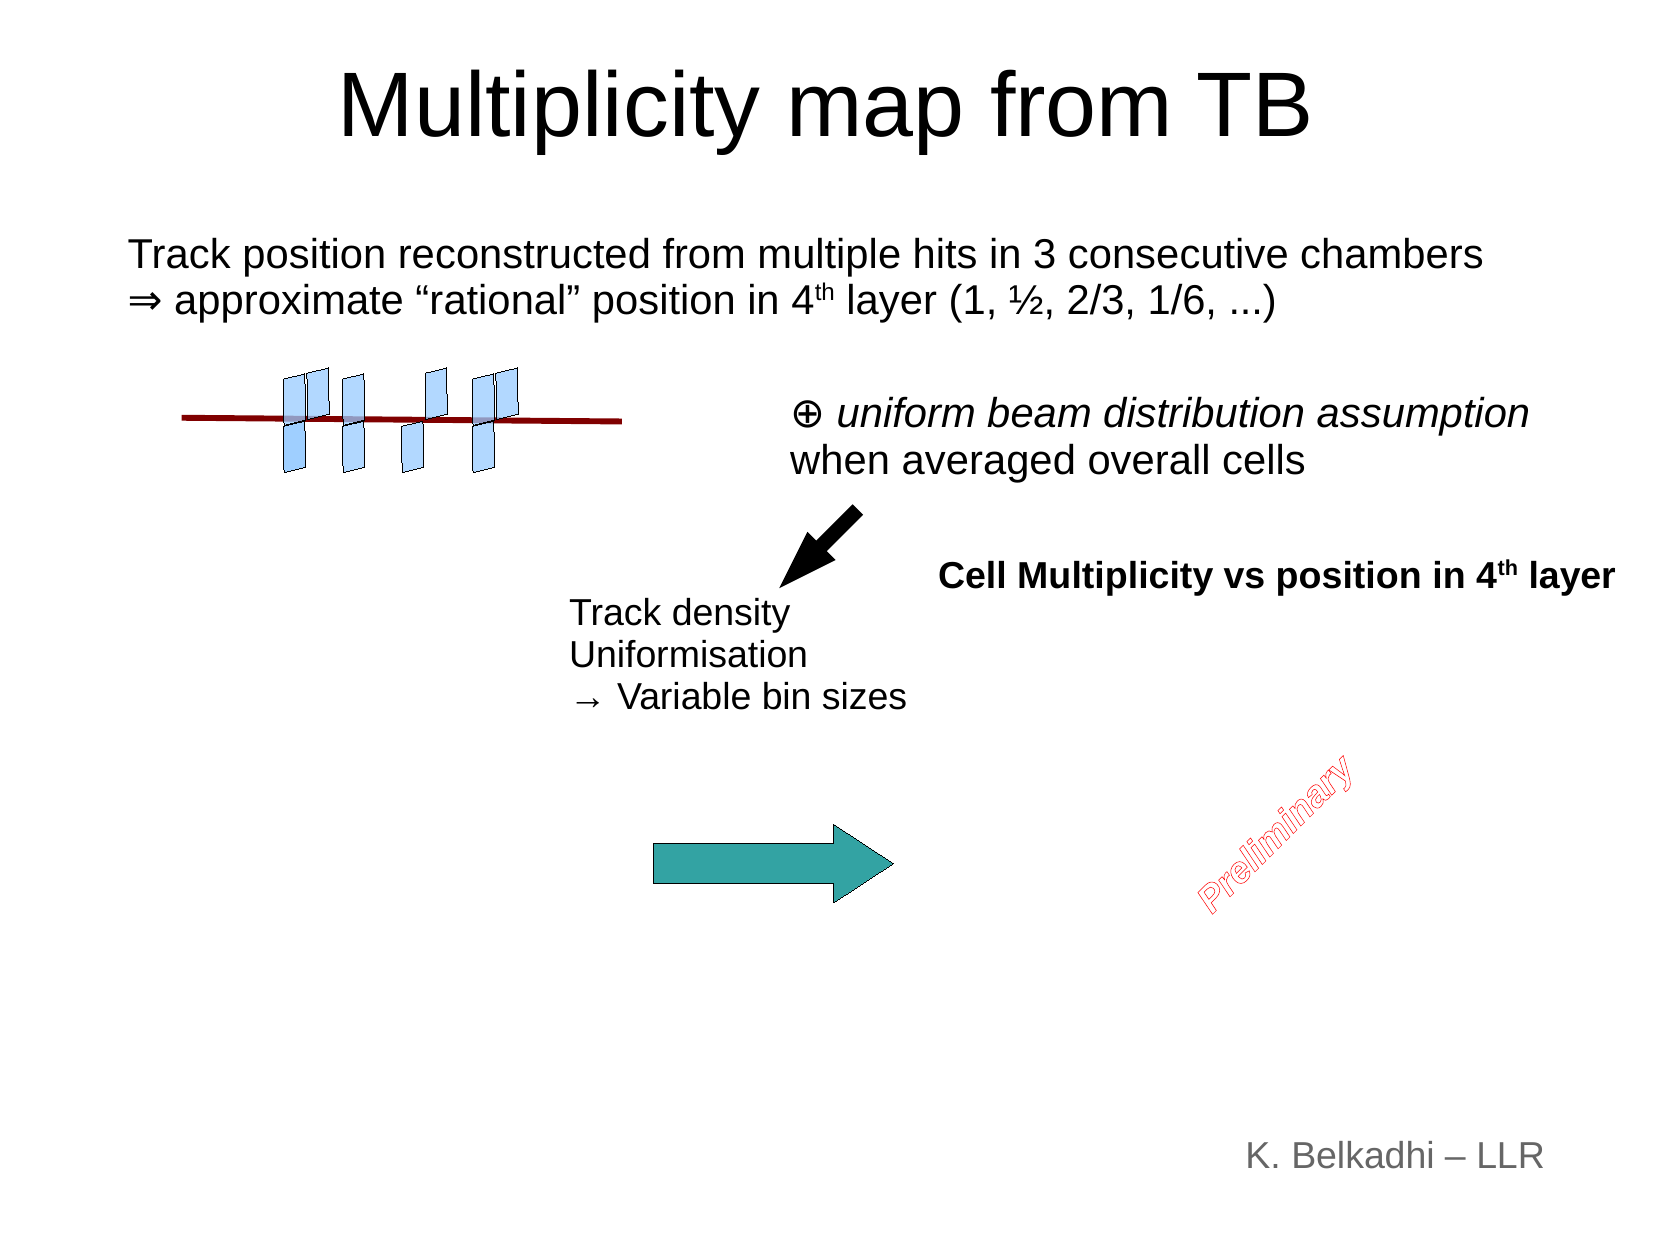

# Multiplicity map from TB
Track position reconstructed from multiple hits in 3 consecutive chambers
⇒ approximate “rational” position in 4th layer (1, ½, 2/3, 1/6, ...)
⊕ uniform beam distribution assumption
when averaged overall cells
Cell Multiplicity vs position in 4th layer
Track density
Uniformisation
→ Variable bin sizes
Preliminary
K. Belkadhi – LLR